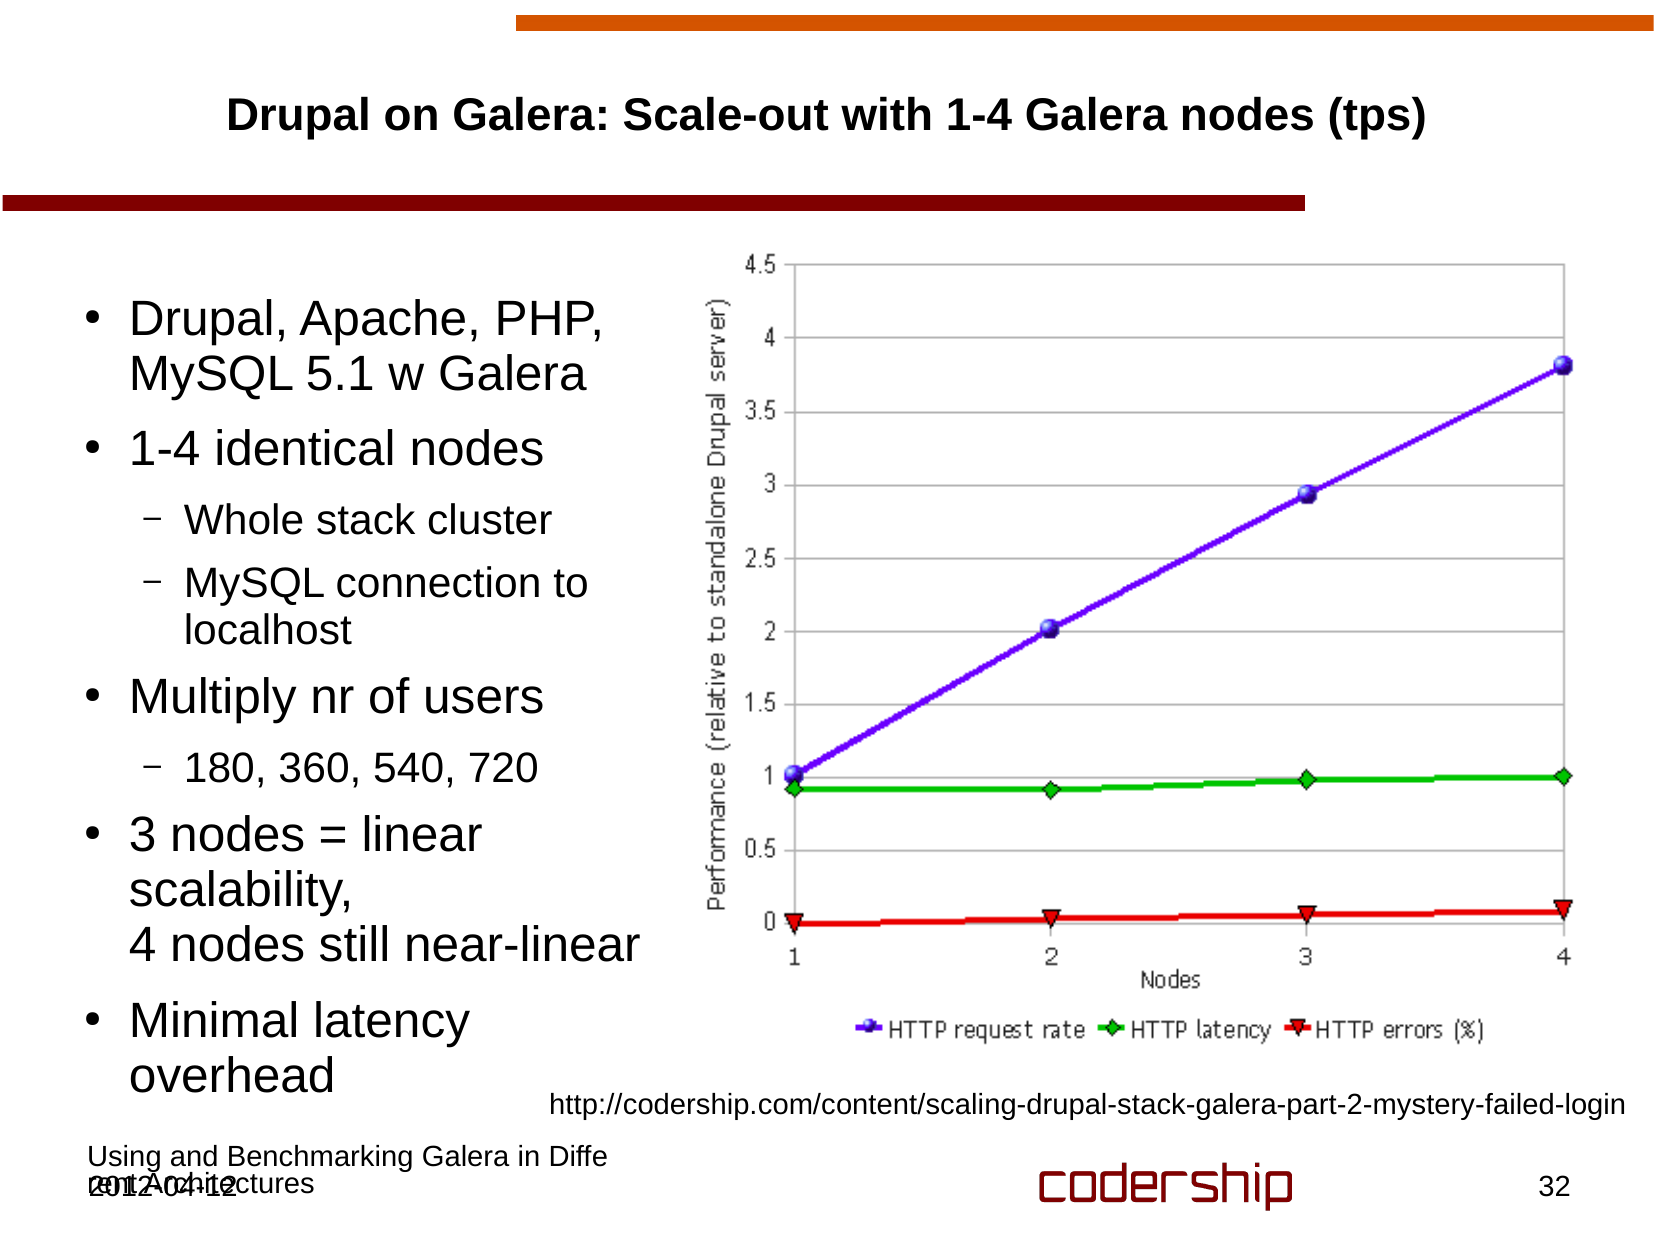

# Drupal on Galera: Scale-out with 1-4 Galera nodes (tps)
Drupal, Apache, PHP, MySQL 5.1 w Galera
1-4 identical nodes
Whole stack cluster
MySQL connection to localhost
Multiply nr of users
180, 360, 540, 720
3 nodes = linear scalability,
4 nodes still near-linear
Minimal latency overhead
http://codership.com/content/scaling-drupal-stack-galera-part-2-mystery-failed-login
Using and Benchmarking Galera in Different Architectures
2012-04-12
32